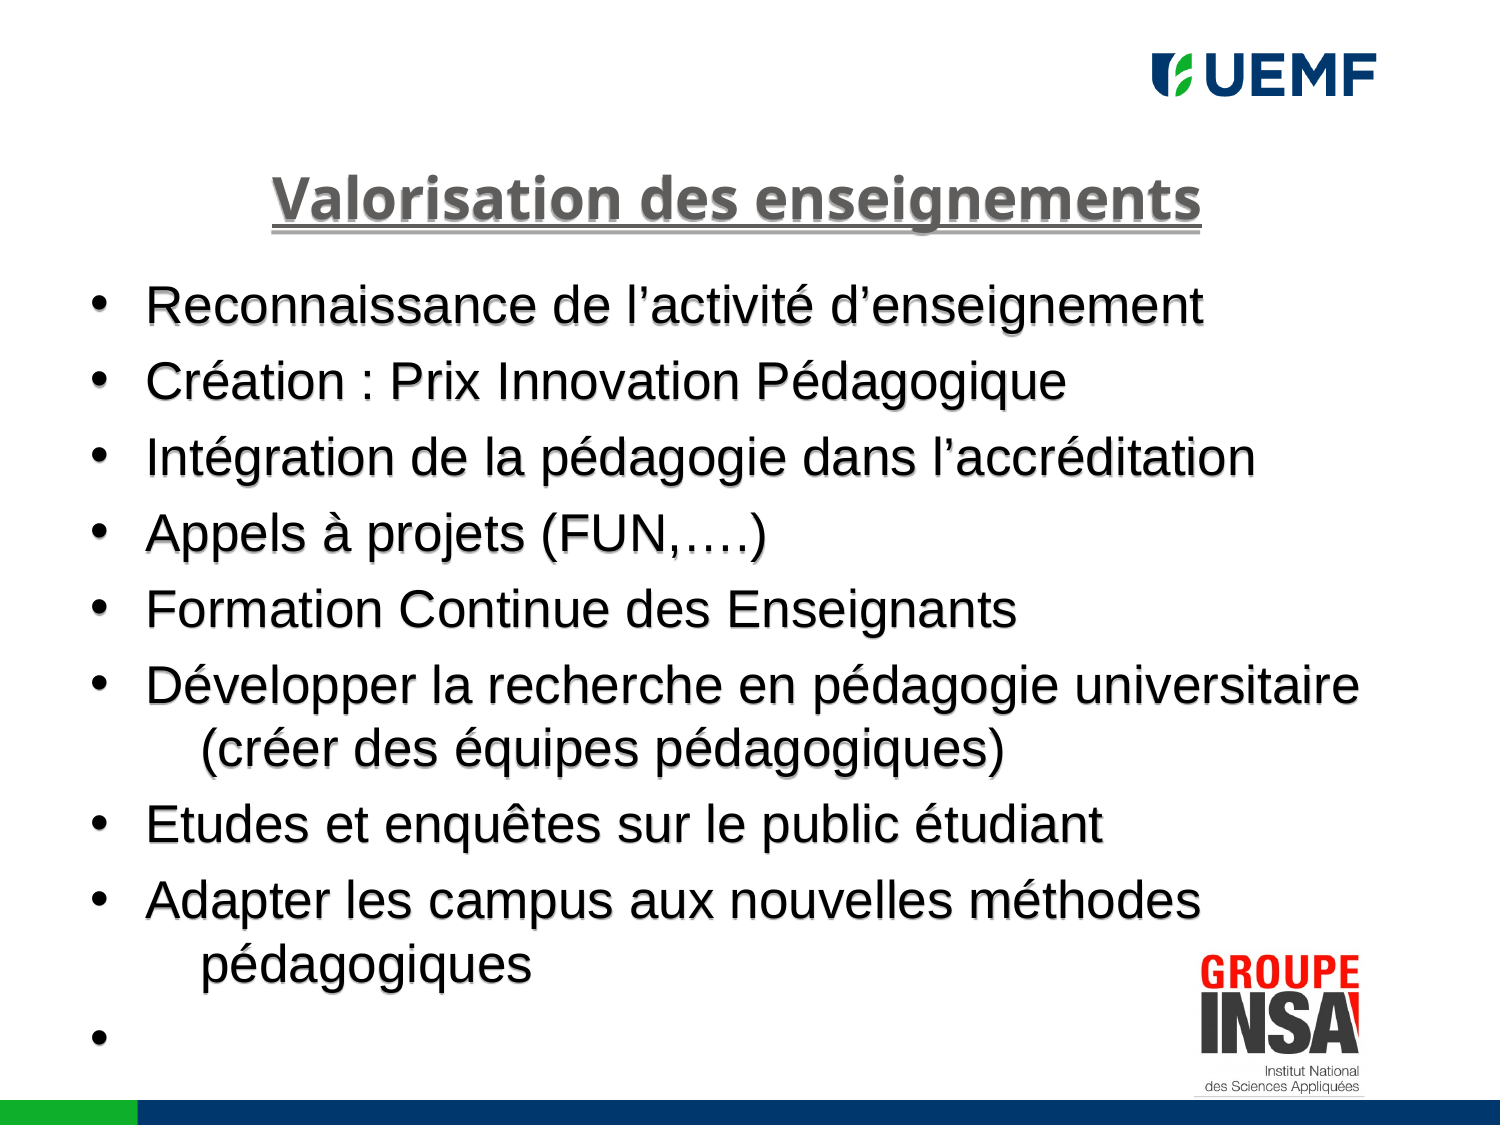

# Valorisation des enseignements
Reconnaissance de l’activité d’enseignement
Création : Prix Innovation Pédagogique
Intégration de la pédagogie dans l’accréditation
Appels à projets (FUN,….)
Formation Continue des Enseignants
Développer la recherche en pédagogie universitaire (créer des équipes pédagogiques)
Etudes et enquêtes sur le public étudiant
Adapter les campus aux nouvelles méthodes pédagogiques